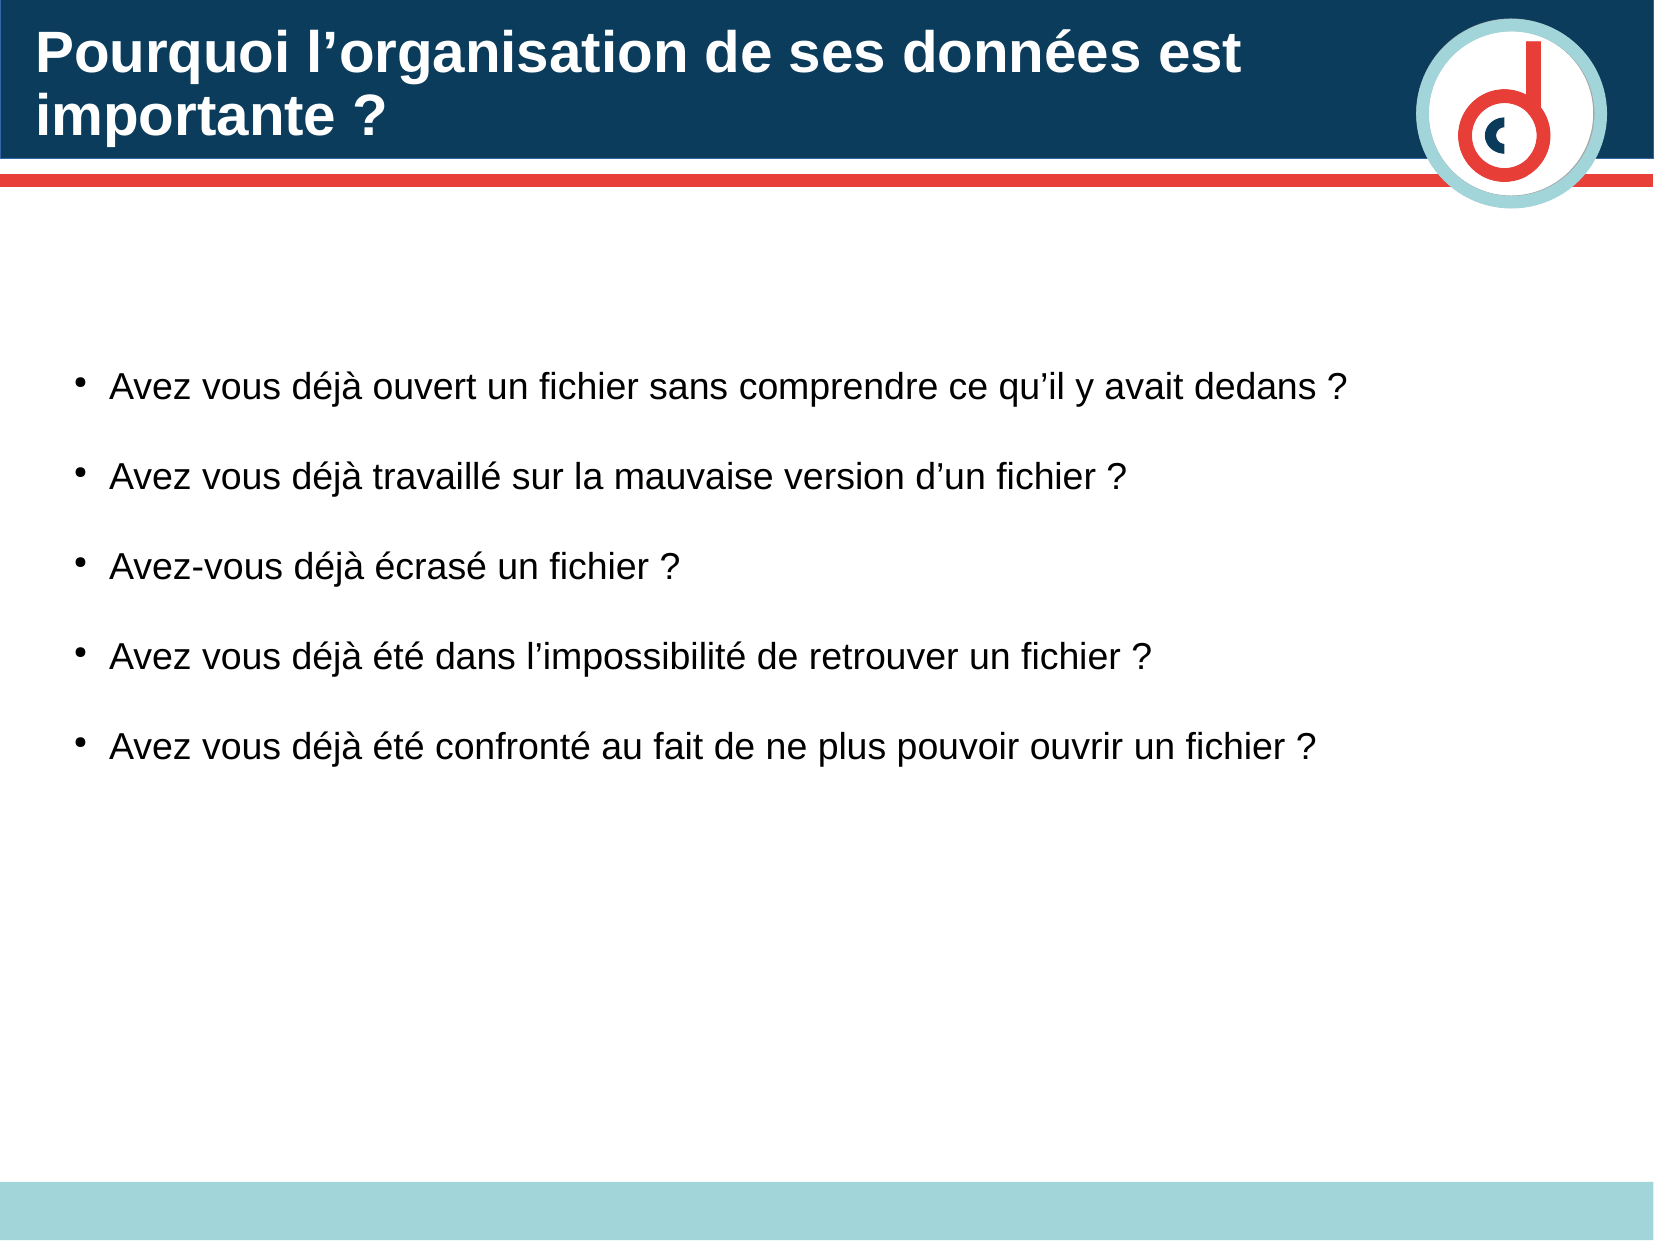

# Pourquoi l’organisation de ses données est importante ?
Avez vous déjà ouvert un fichier sans comprendre ce qu’il y avait dedans ?
Avez vous déjà travaillé sur la mauvaise version d’un fichier ?
Avez-vous déjà écrasé un fichier ?
Avez vous déjà été dans l’impossibilité de retrouver un fichier ?
Avez vous déjà été confronté au fait de ne plus pouvoir ouvrir un fichier ?